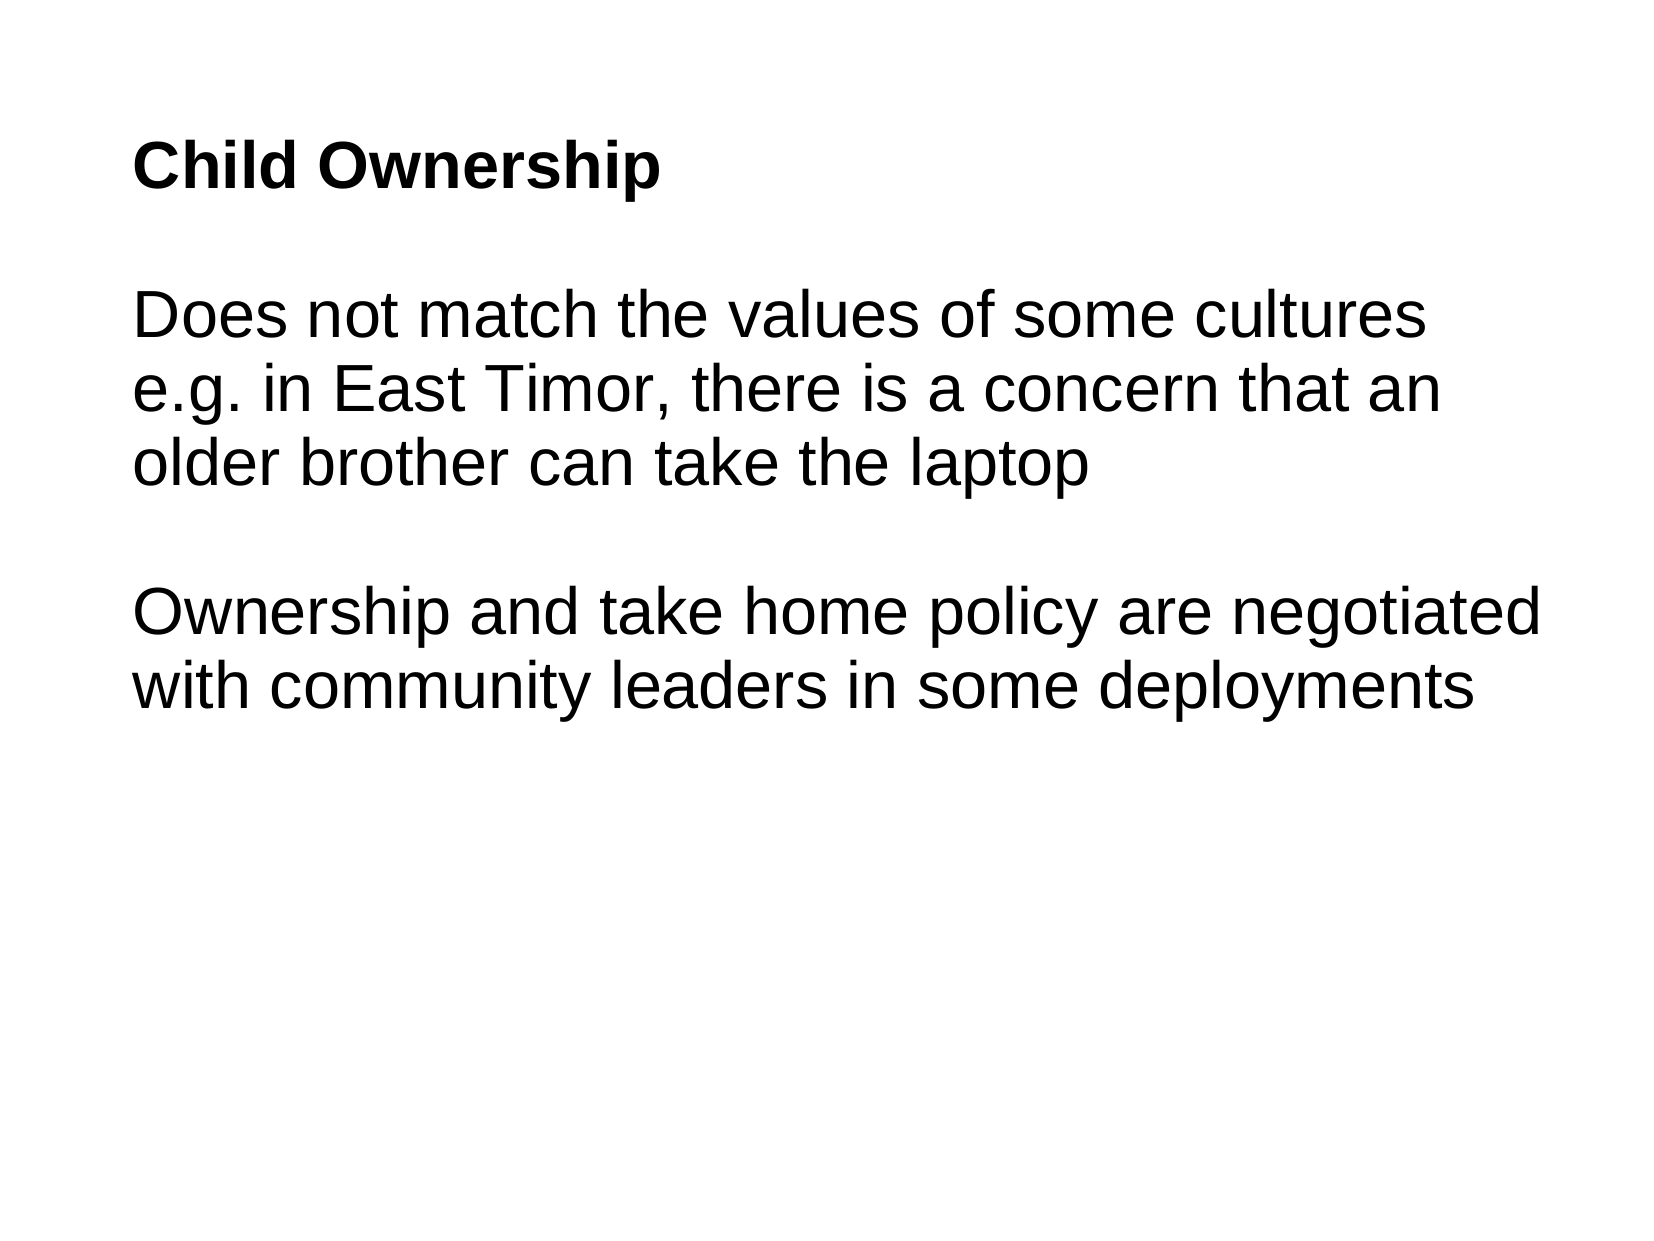

Child Ownership
Does not match the values of some cultures
e.g. in East Timor, there is a concern that an older brother can take the laptop
Ownership and take home policy are negotiated with community leaders in some deployments